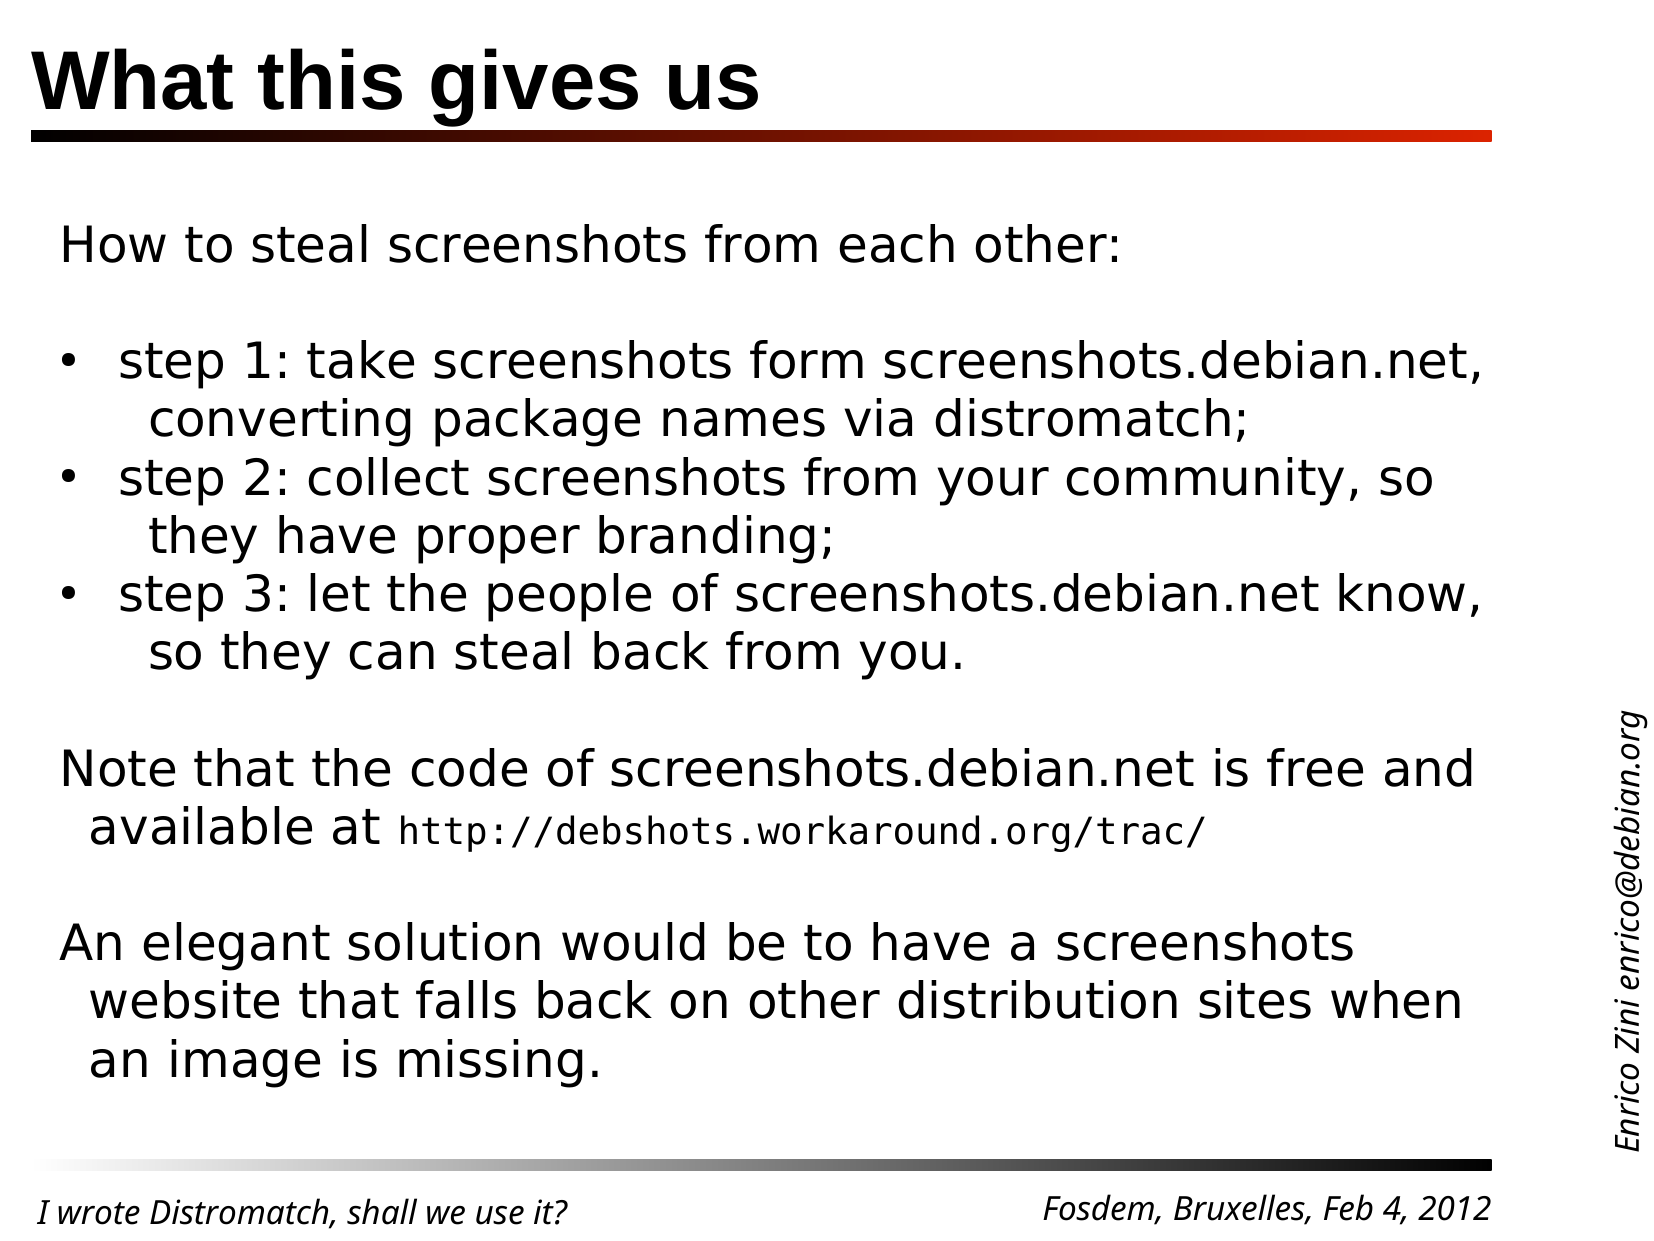

What this gives us
How to steal screenshots from each other:
step 1: take screenshots form screenshots.debian.net,
converting package names via distromatch;
step 2: collect screenshots from your community, so they have proper branding;
step 3: let the people of screenshots.debian.net know, so they can steal back from you.
Note that the code of screenshots.debian.net is free and available at http://debshots.workaround.org/trac/
An elegant solution would be to have a screenshots website that falls back on other distribution sites when an image is missing.